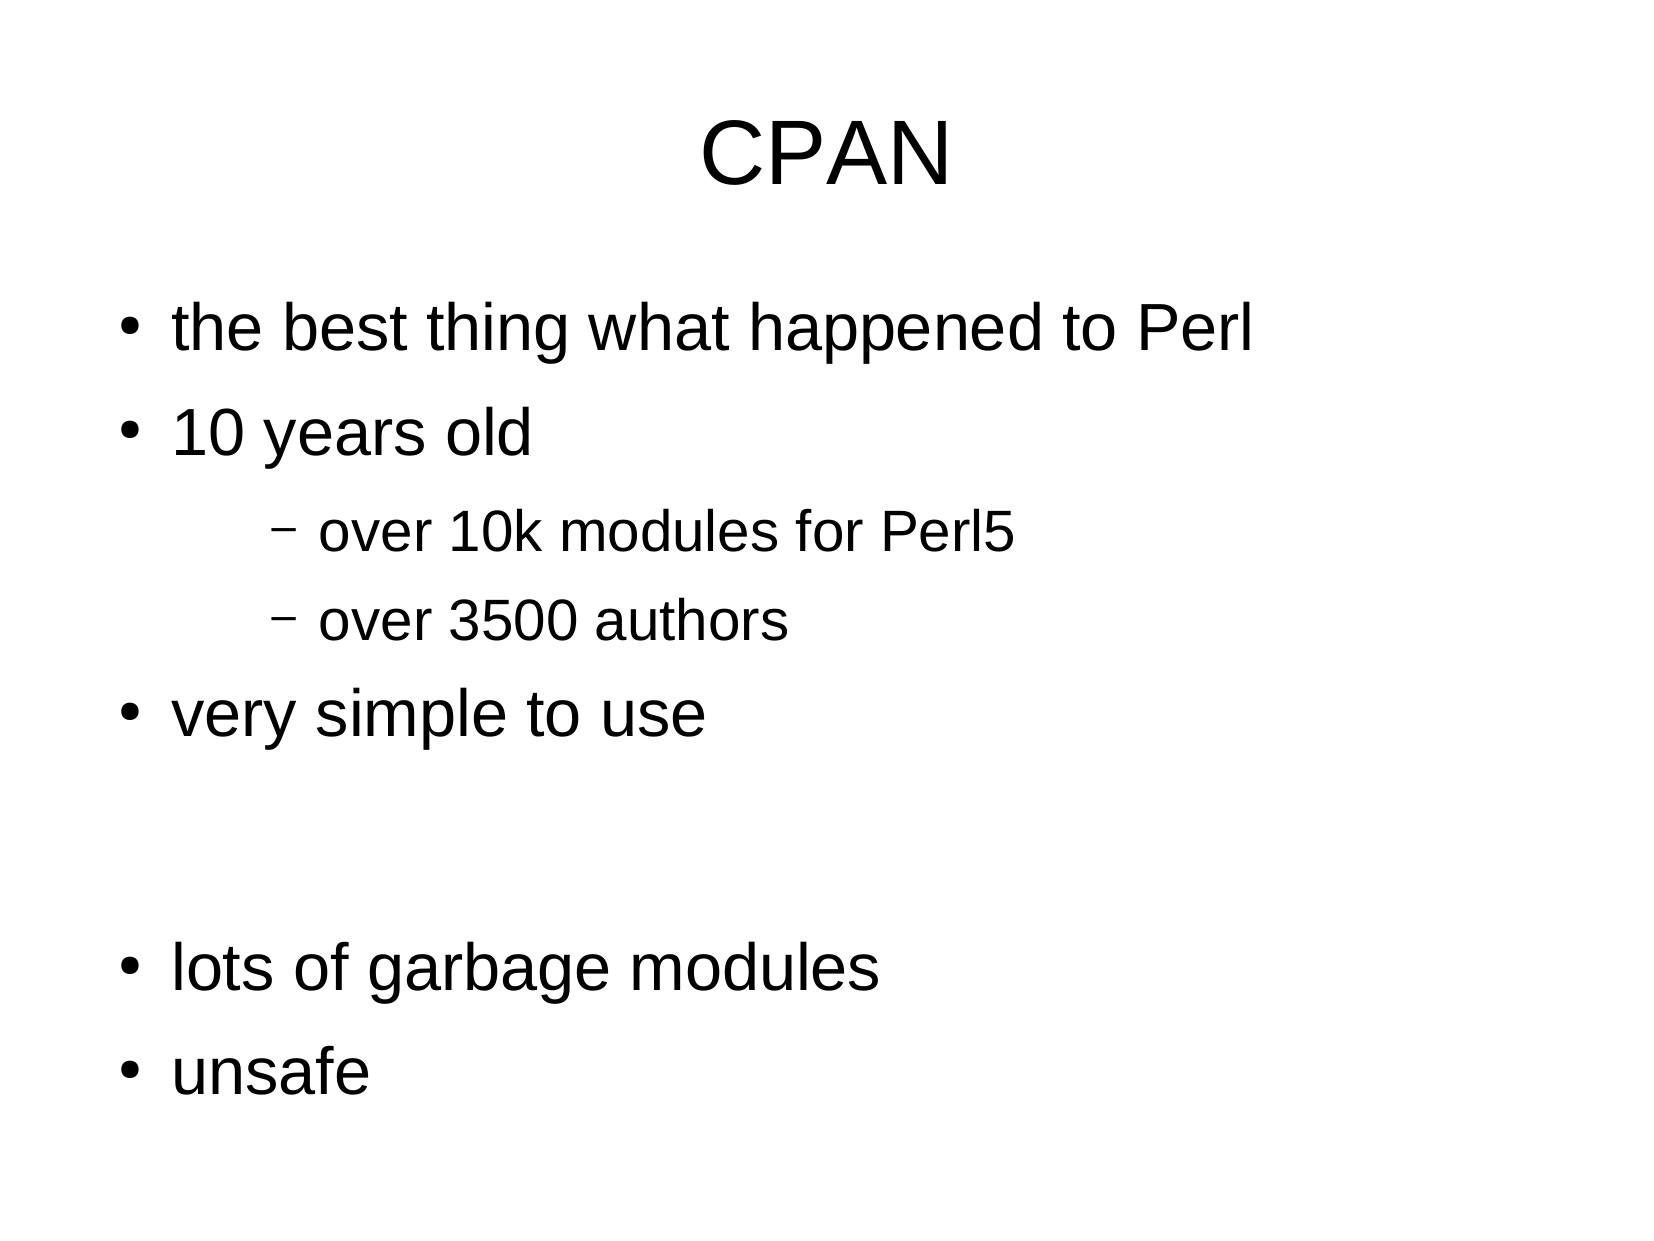

# CPAN
the best thing what happened to Perl
10 years old
over 10k modules for Perl5
over 3500 authors
very simple to use
lots of garbage modules
unsafe